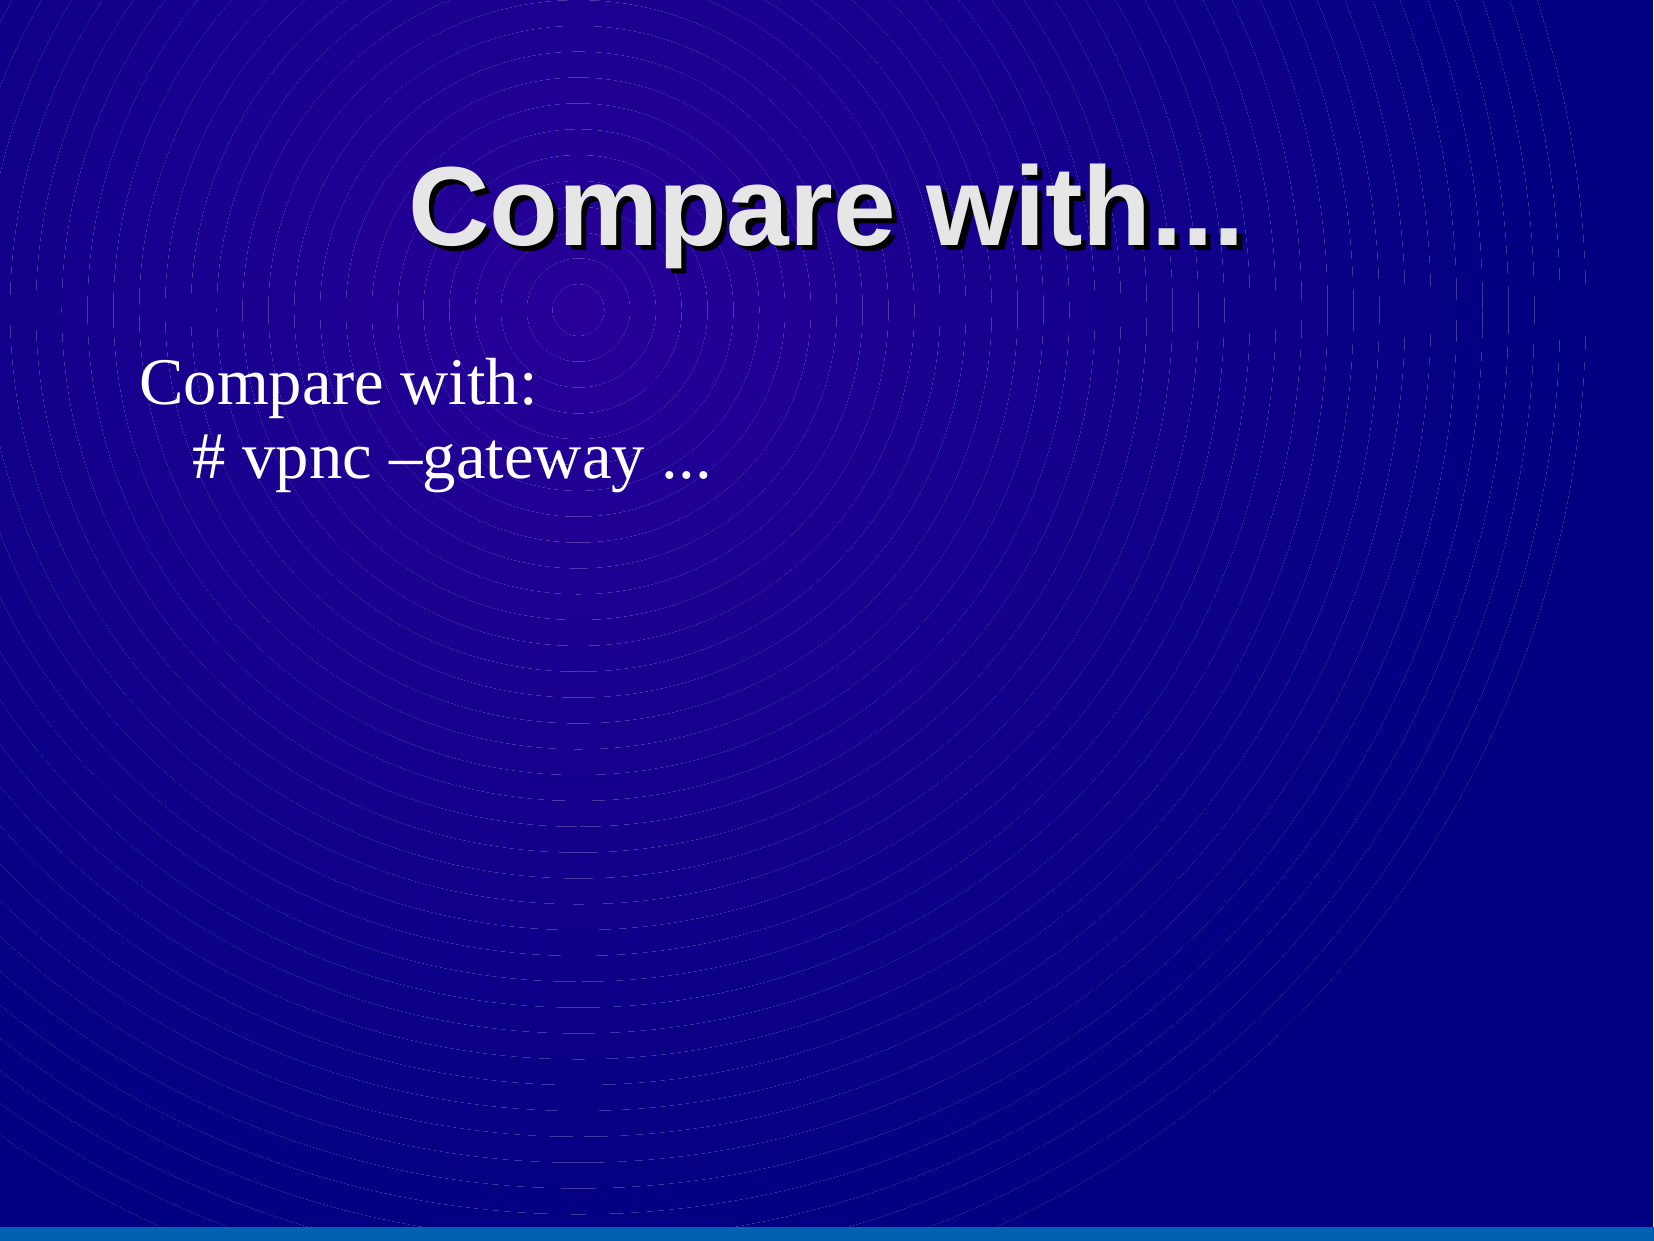

# Compare with...
Compare with:
# vpnc –gateway ...